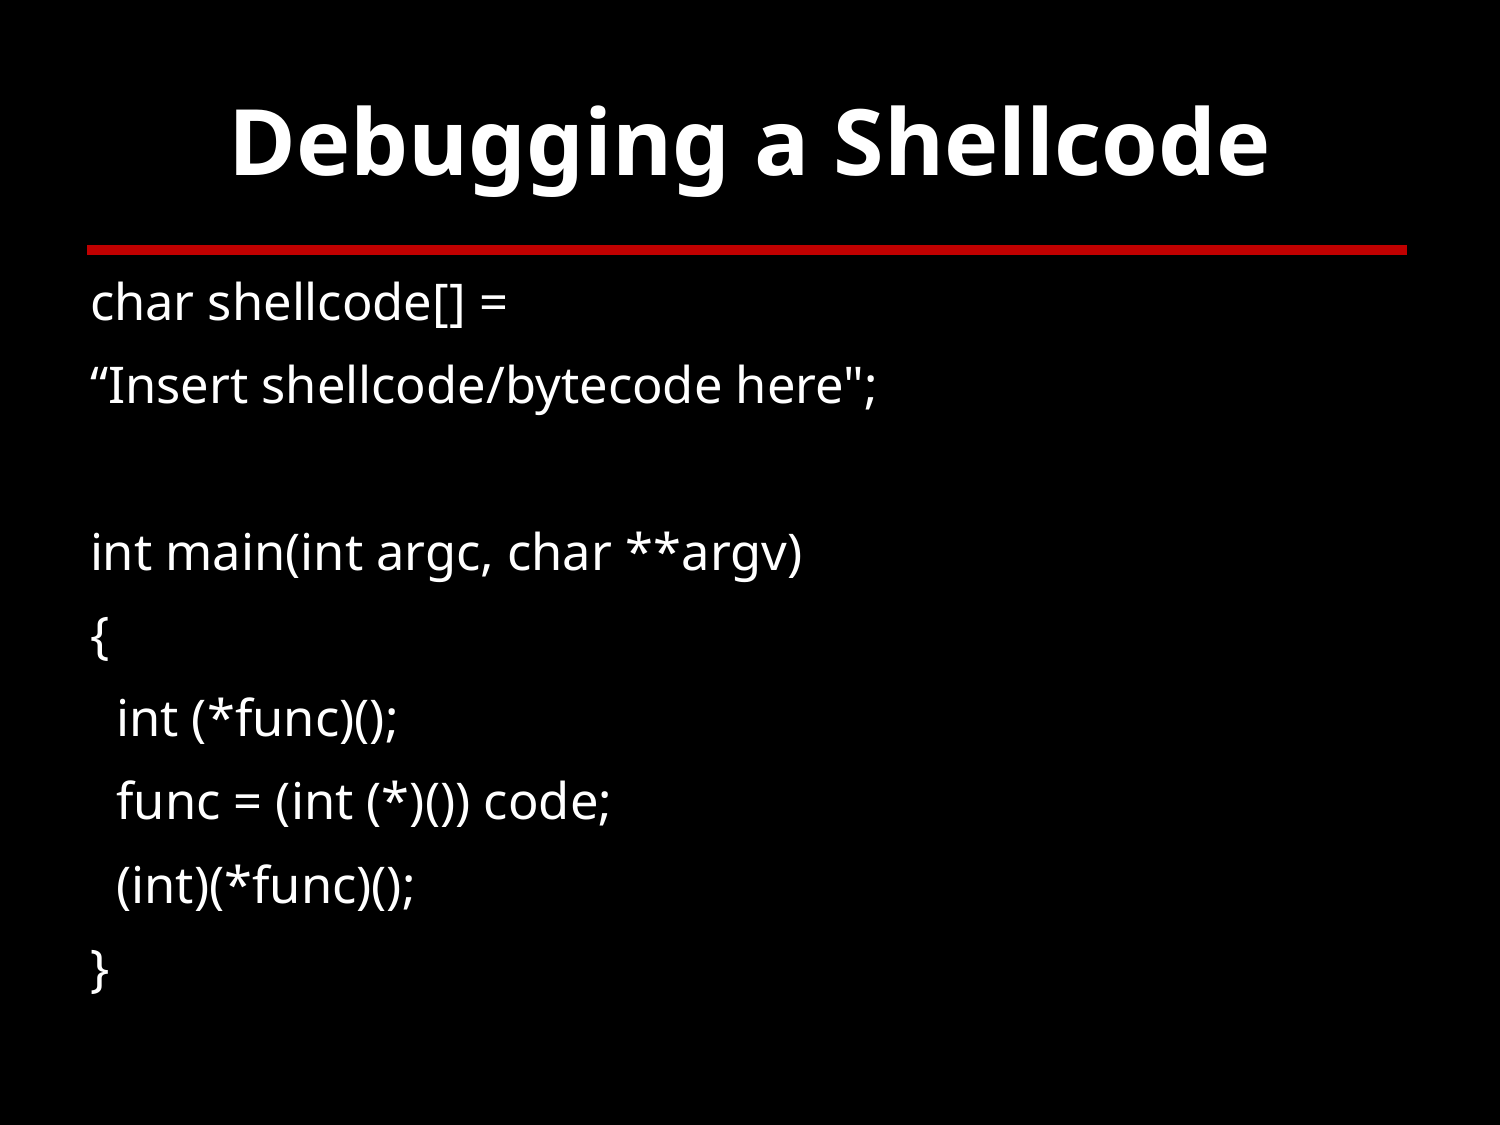

# Debugging a Shellcode
char shellcode[] =
“Insert shellcode/bytecode here";
int main(int argc, char **argv)
{
 int (*func)();
 func = (int (*)()) code;
 (int)(*func)();
}